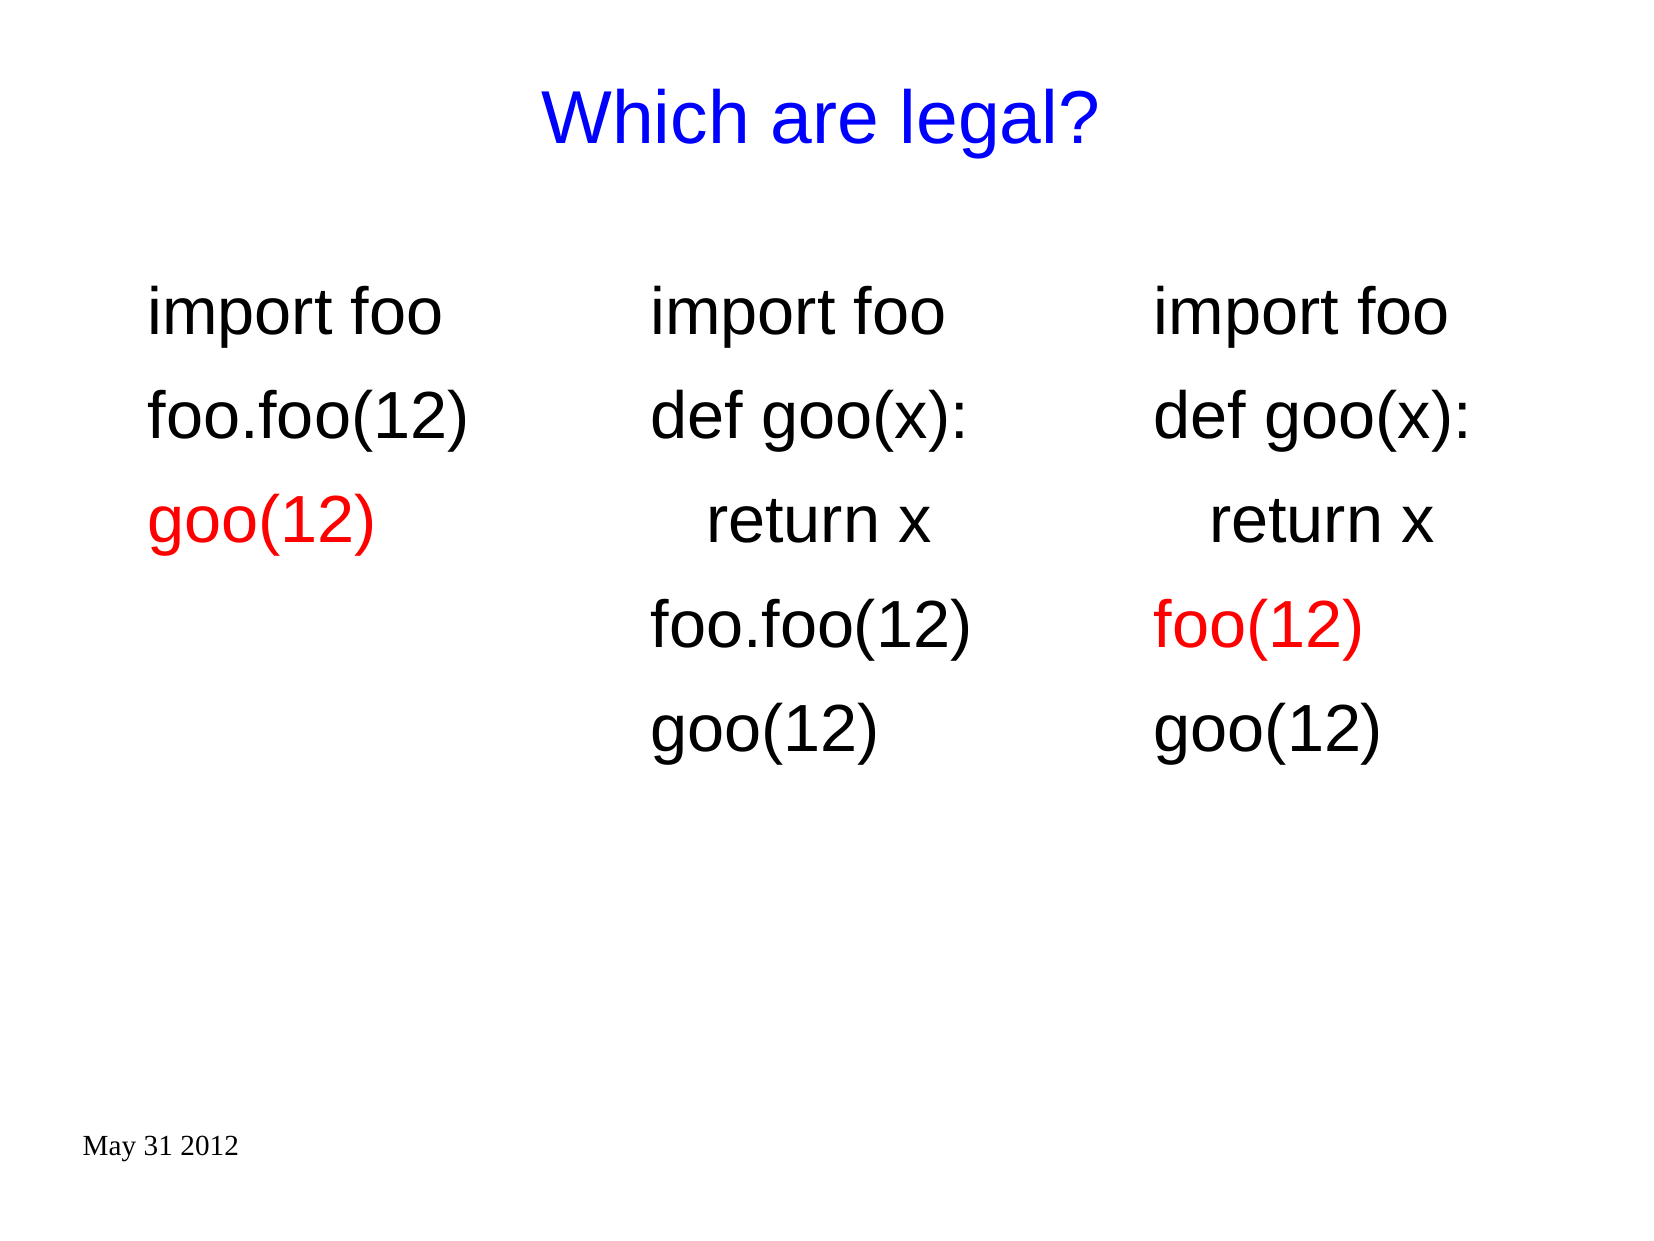

# Which are legal?
import foo
foo.foo(12)
goo(12)
import foo
def goo(x):
 return x
foo.foo(12)
goo(12)
import foo
def goo(x):
 return x
foo(12)
goo(12)
May 31 2012